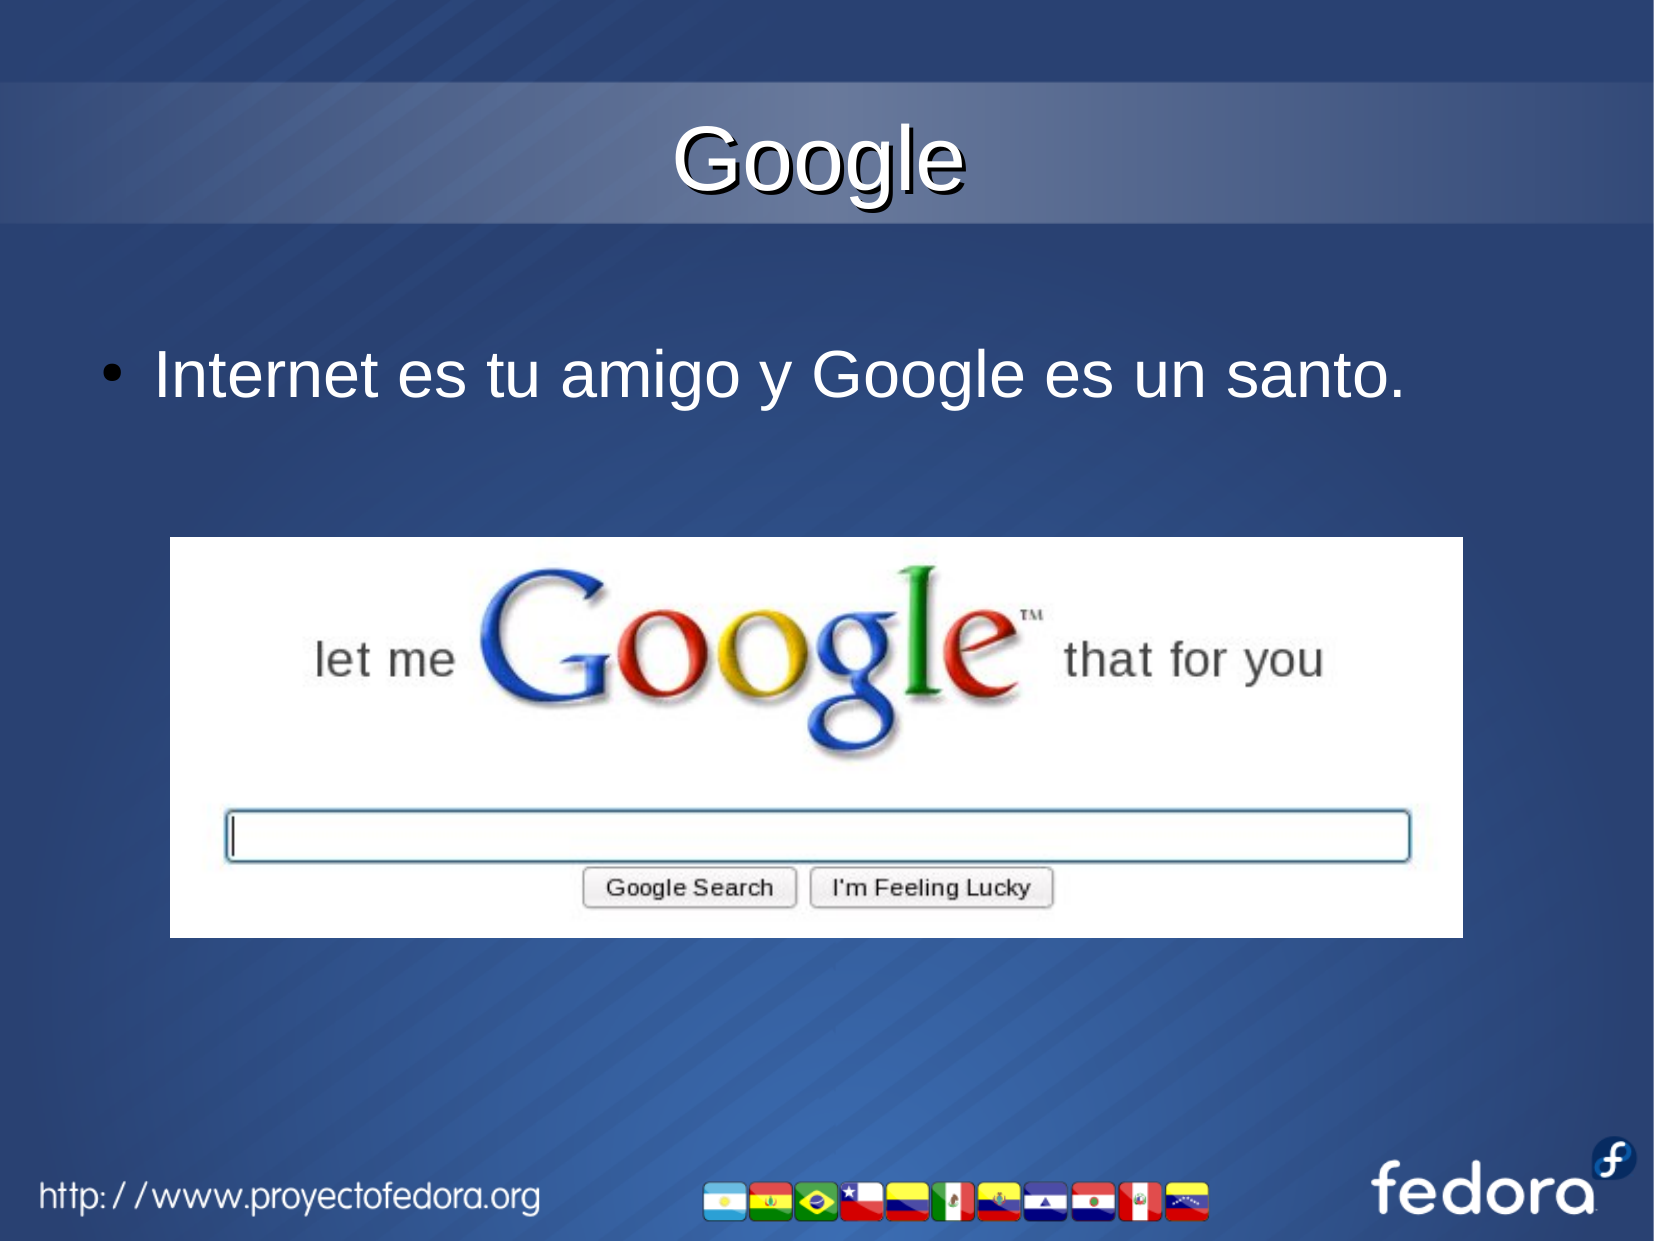

# Google
Internet es tu amigo y Google es un santo.